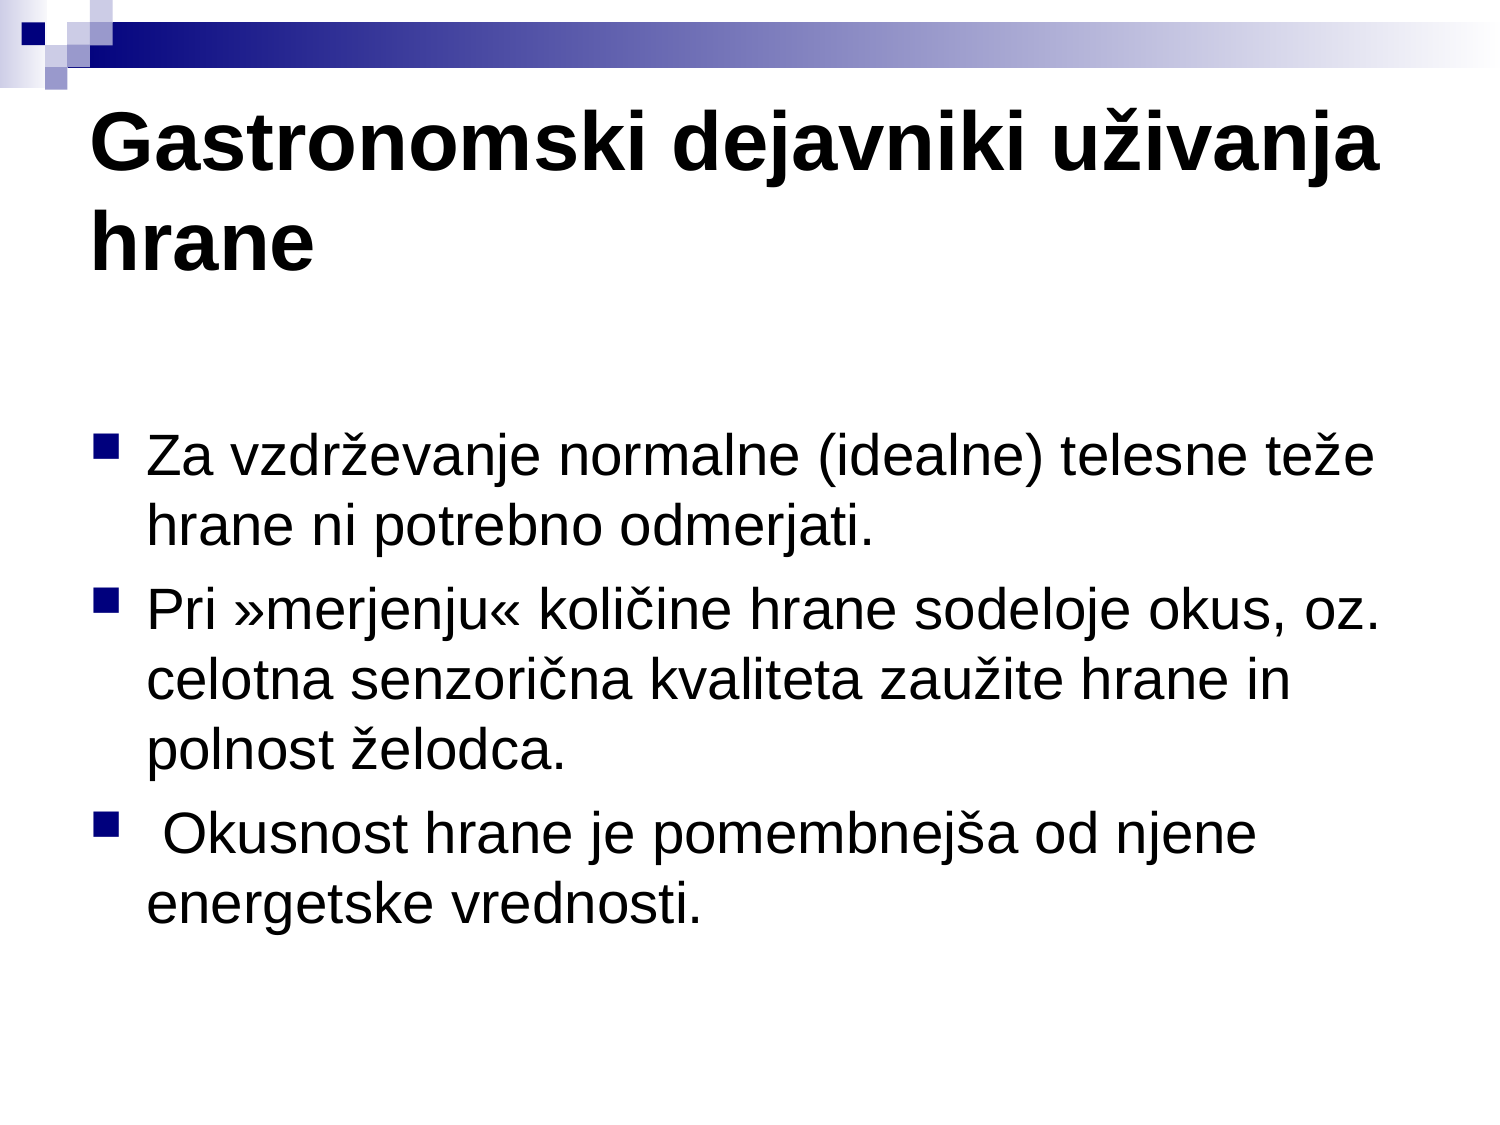

# Gastronomski dejavniki uživanja hrane
Za vzdrževanje normalne (idealne) telesne teže hrane ni potrebno odmerjati.
Pri »merjenju« količine hrane sodeloje okus, oz. celotna senzorična kvaliteta zaužite hrane in polnost želodca.
 Okusnost hrane je pomembnejša od njene energetske vrednosti.